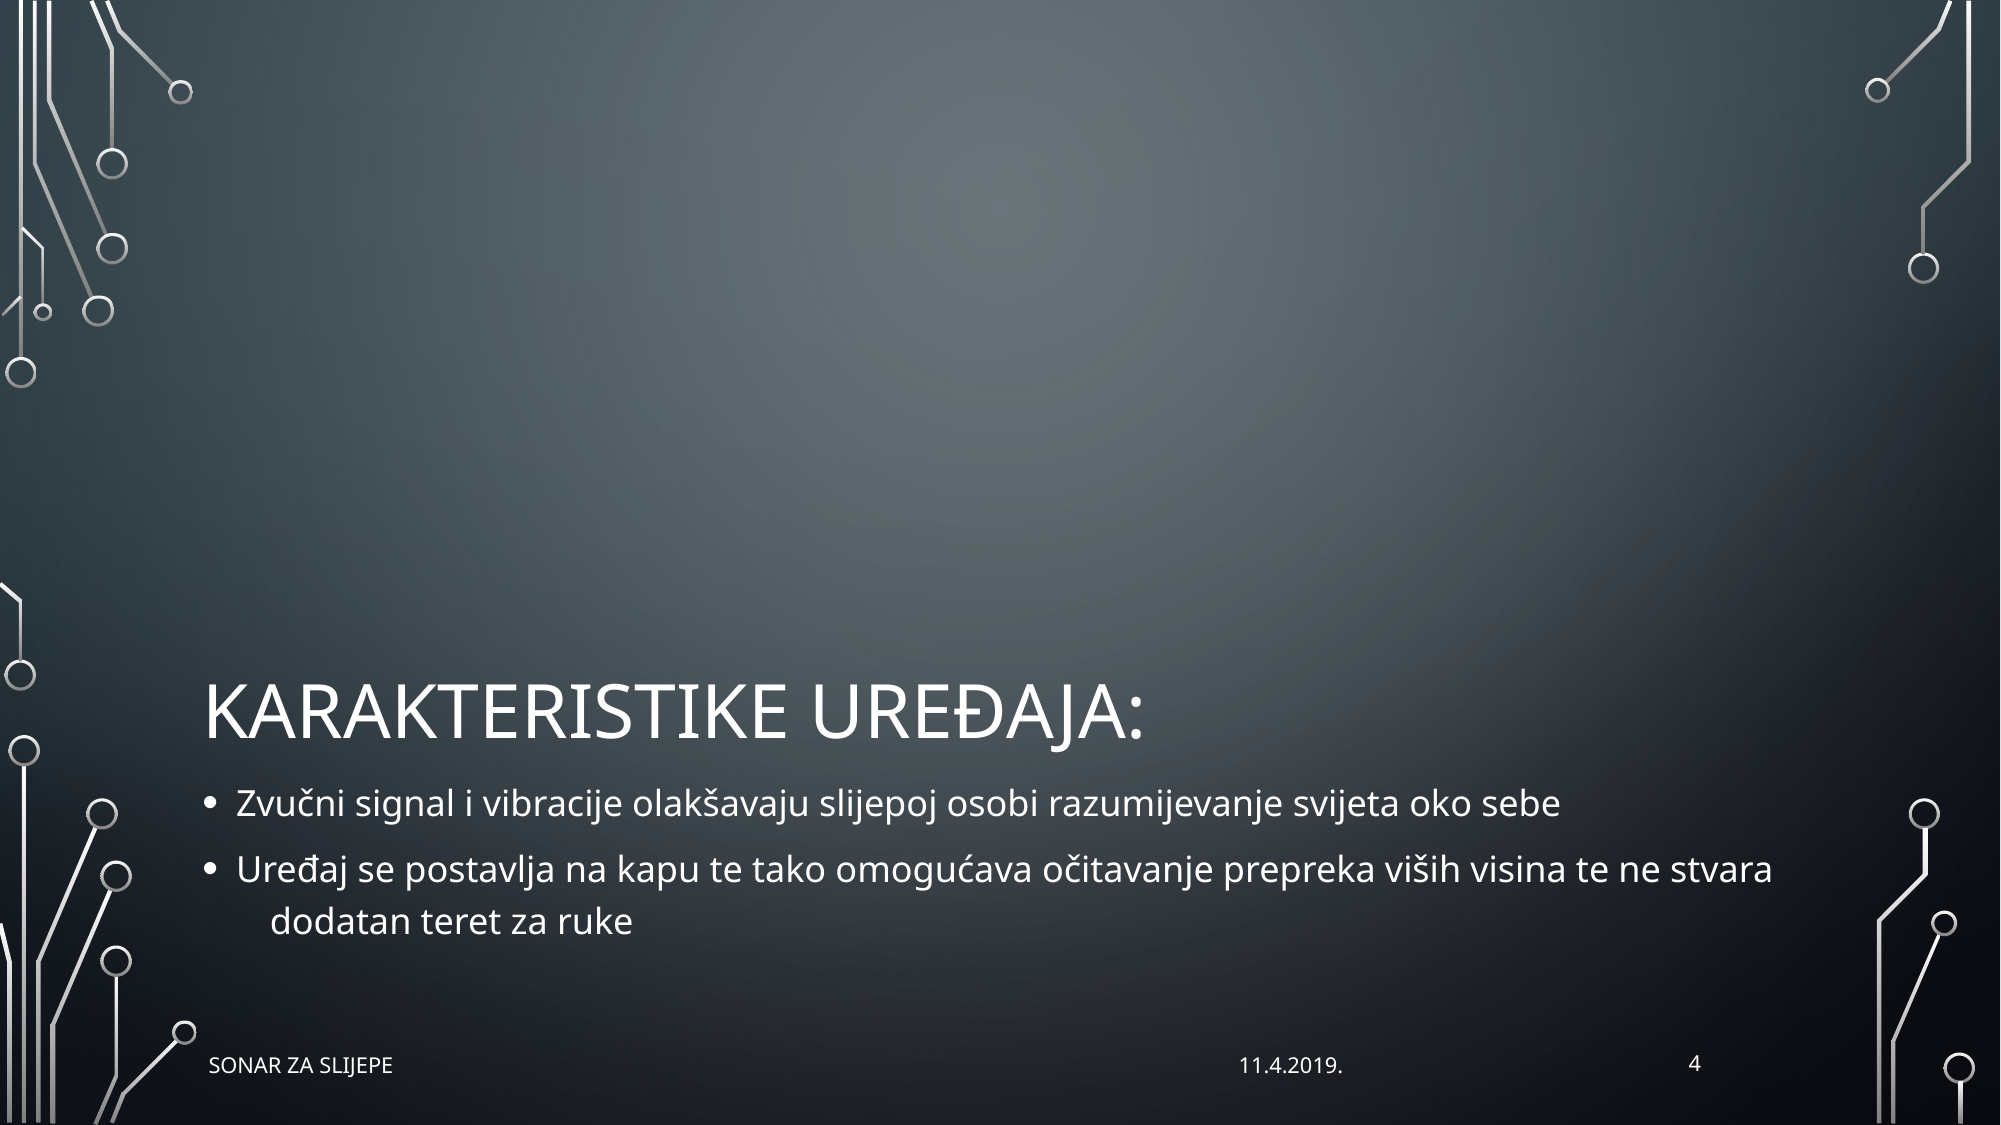

# Karakteristike uređaja:
Zvučni signal i vibracije olakšavaju slijepoj osobi razumijevanje svijeta oko sebe
Uređaj se postavlja na kapu te tako omogućava očitavanje prepreka viših visina te ne stvara dodatan teret za ruke
Sonar za slijepe
11.4.2019.